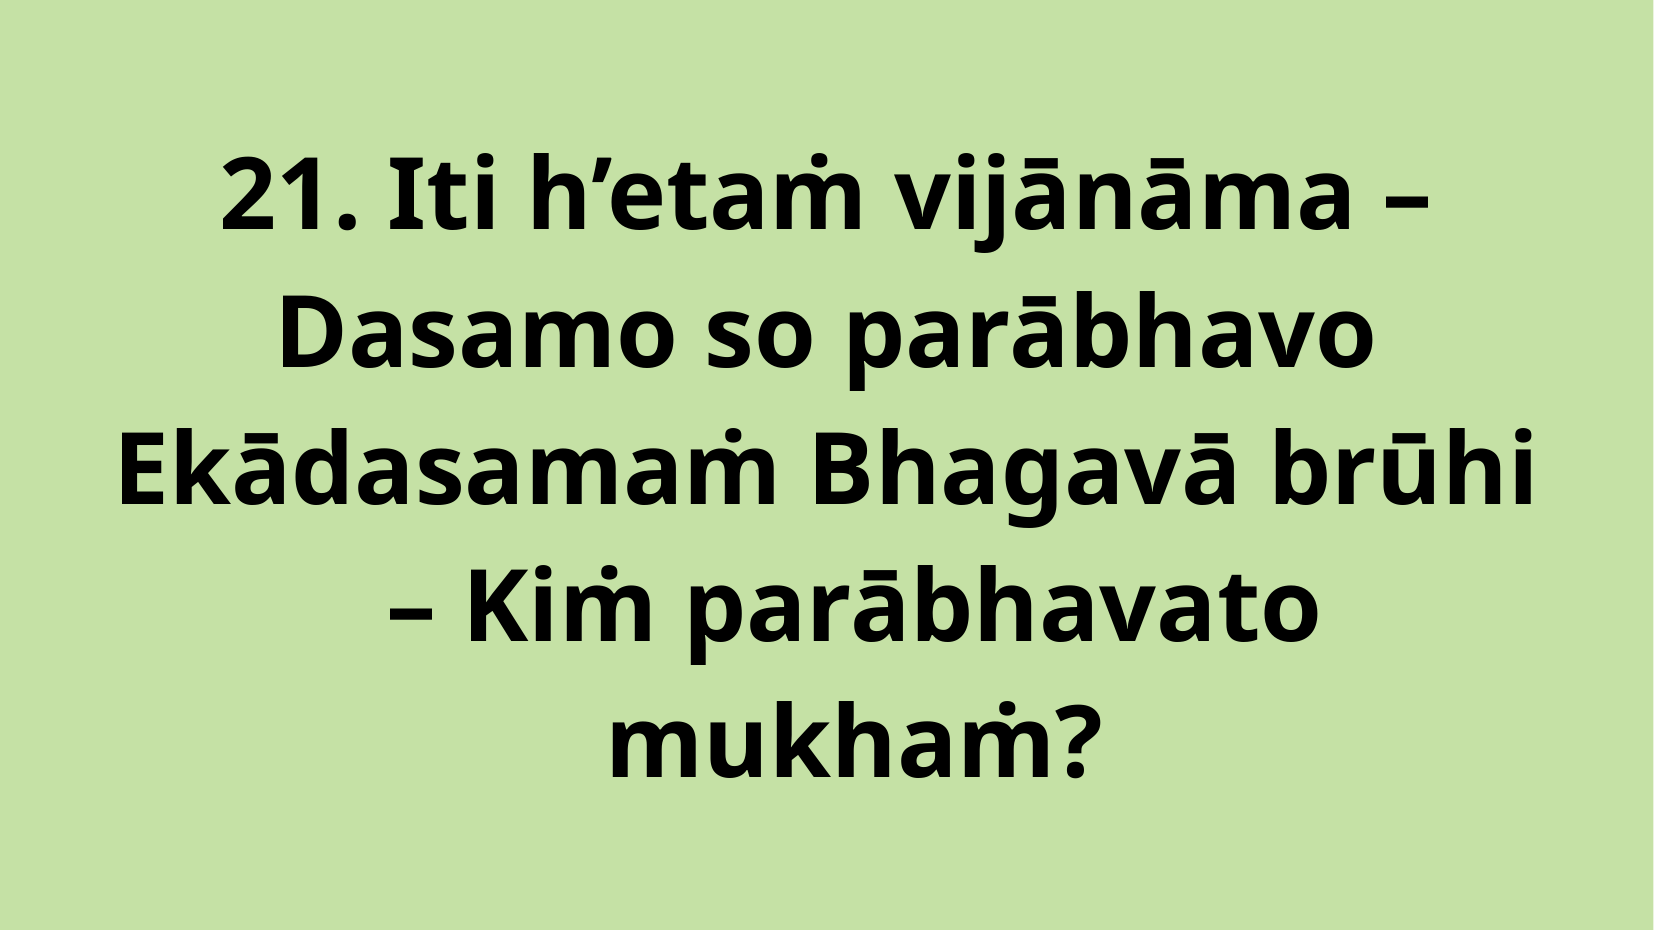

# 21. Iti h’etaṁ vijānāma –
Dasamo so parābhavo
Ekādasamaṁ Bhagavā brūhi – Kiṁ parābhavato mukhaṁ?